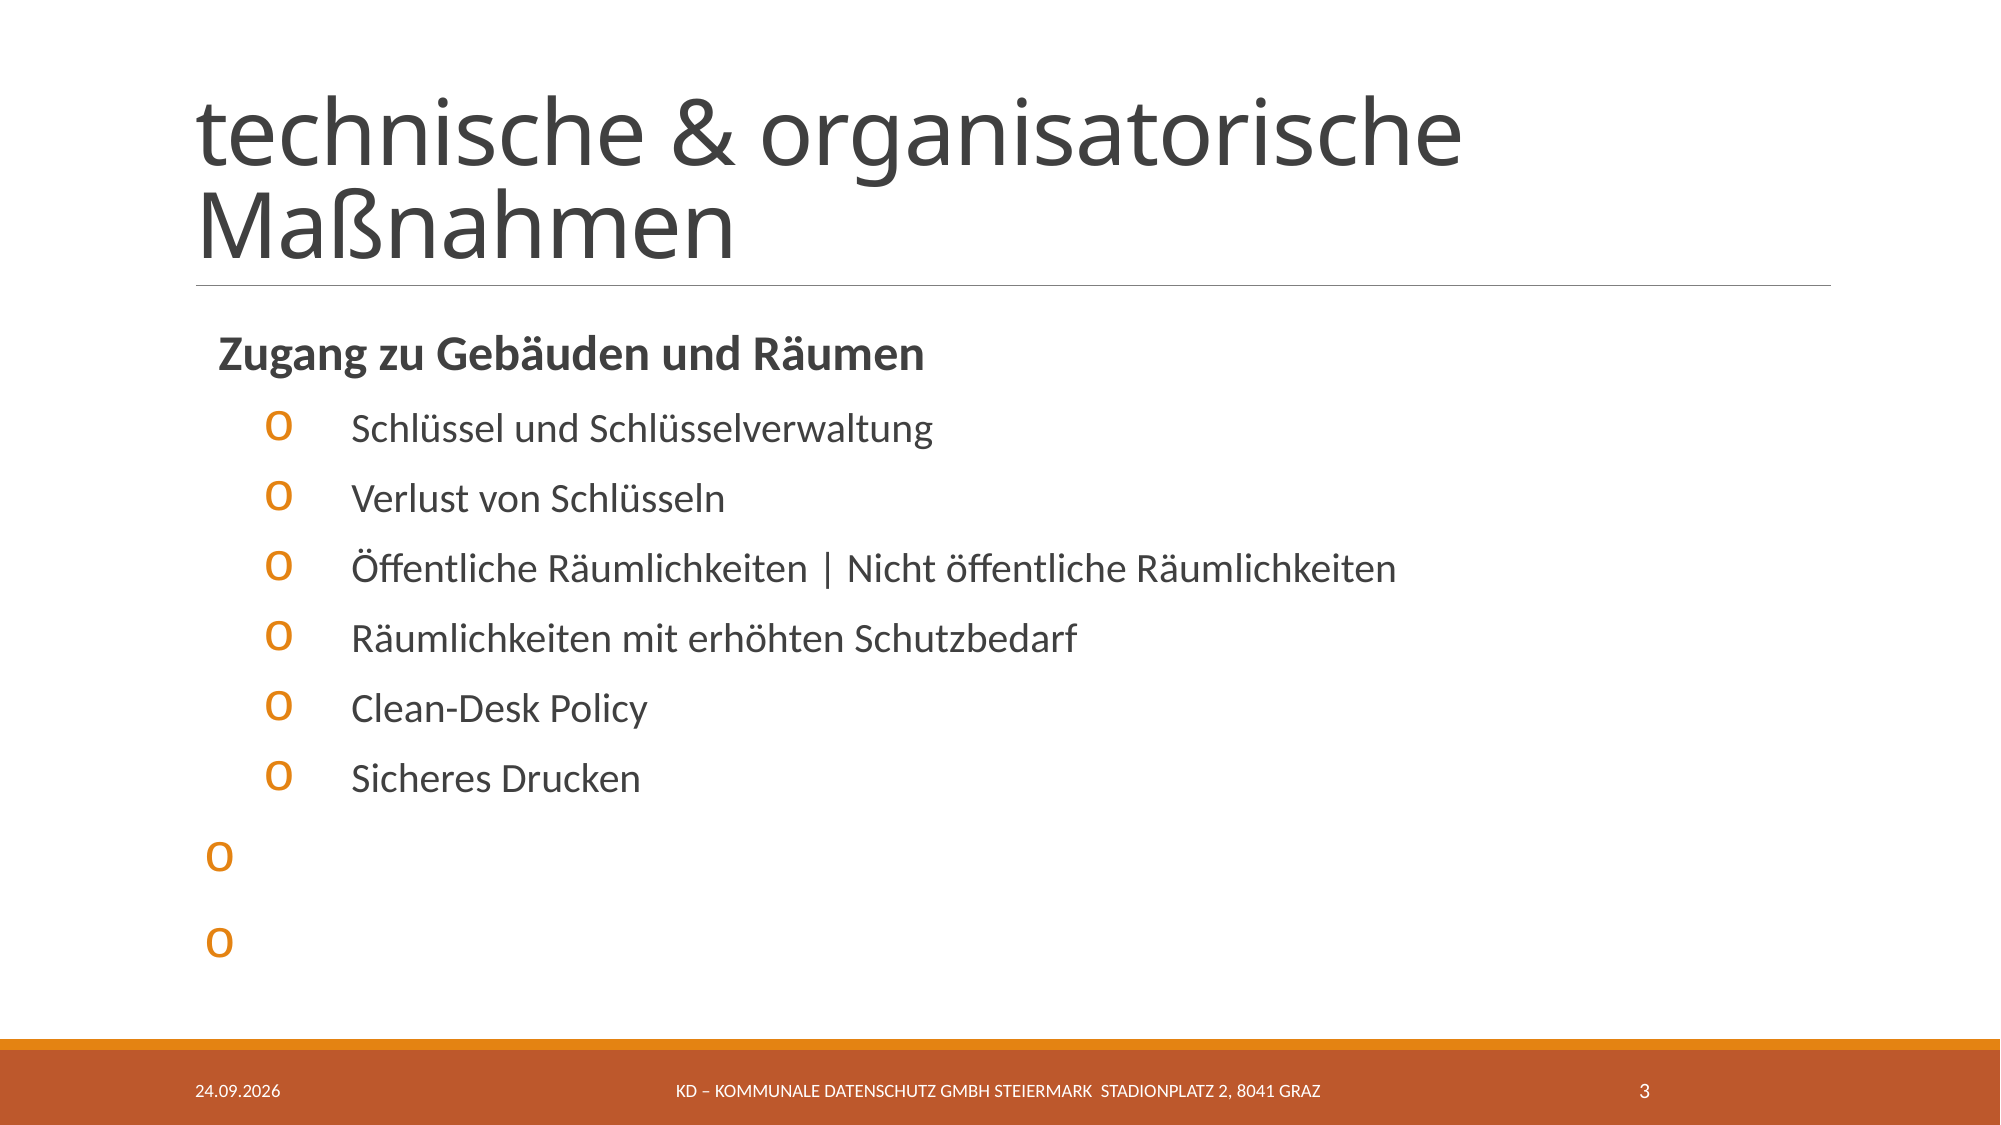

# technische & organisatorische Maßnahmen
Zugang zu Gebäuden und Räumen
Schlüssel und Schlüsselverwaltung
Verlust von Schlüsseln
Öffentliche Räumlichkeiten | Nicht öffentliche Räumlichkeiten
Räumlichkeiten mit erhöhten Schutzbedarf
Clean-Desk Policy
Sicheres Drucken
KD – Kommunale Datenschutz GmbH Steiermark Stadionplatz 2, 8041 Graz
3